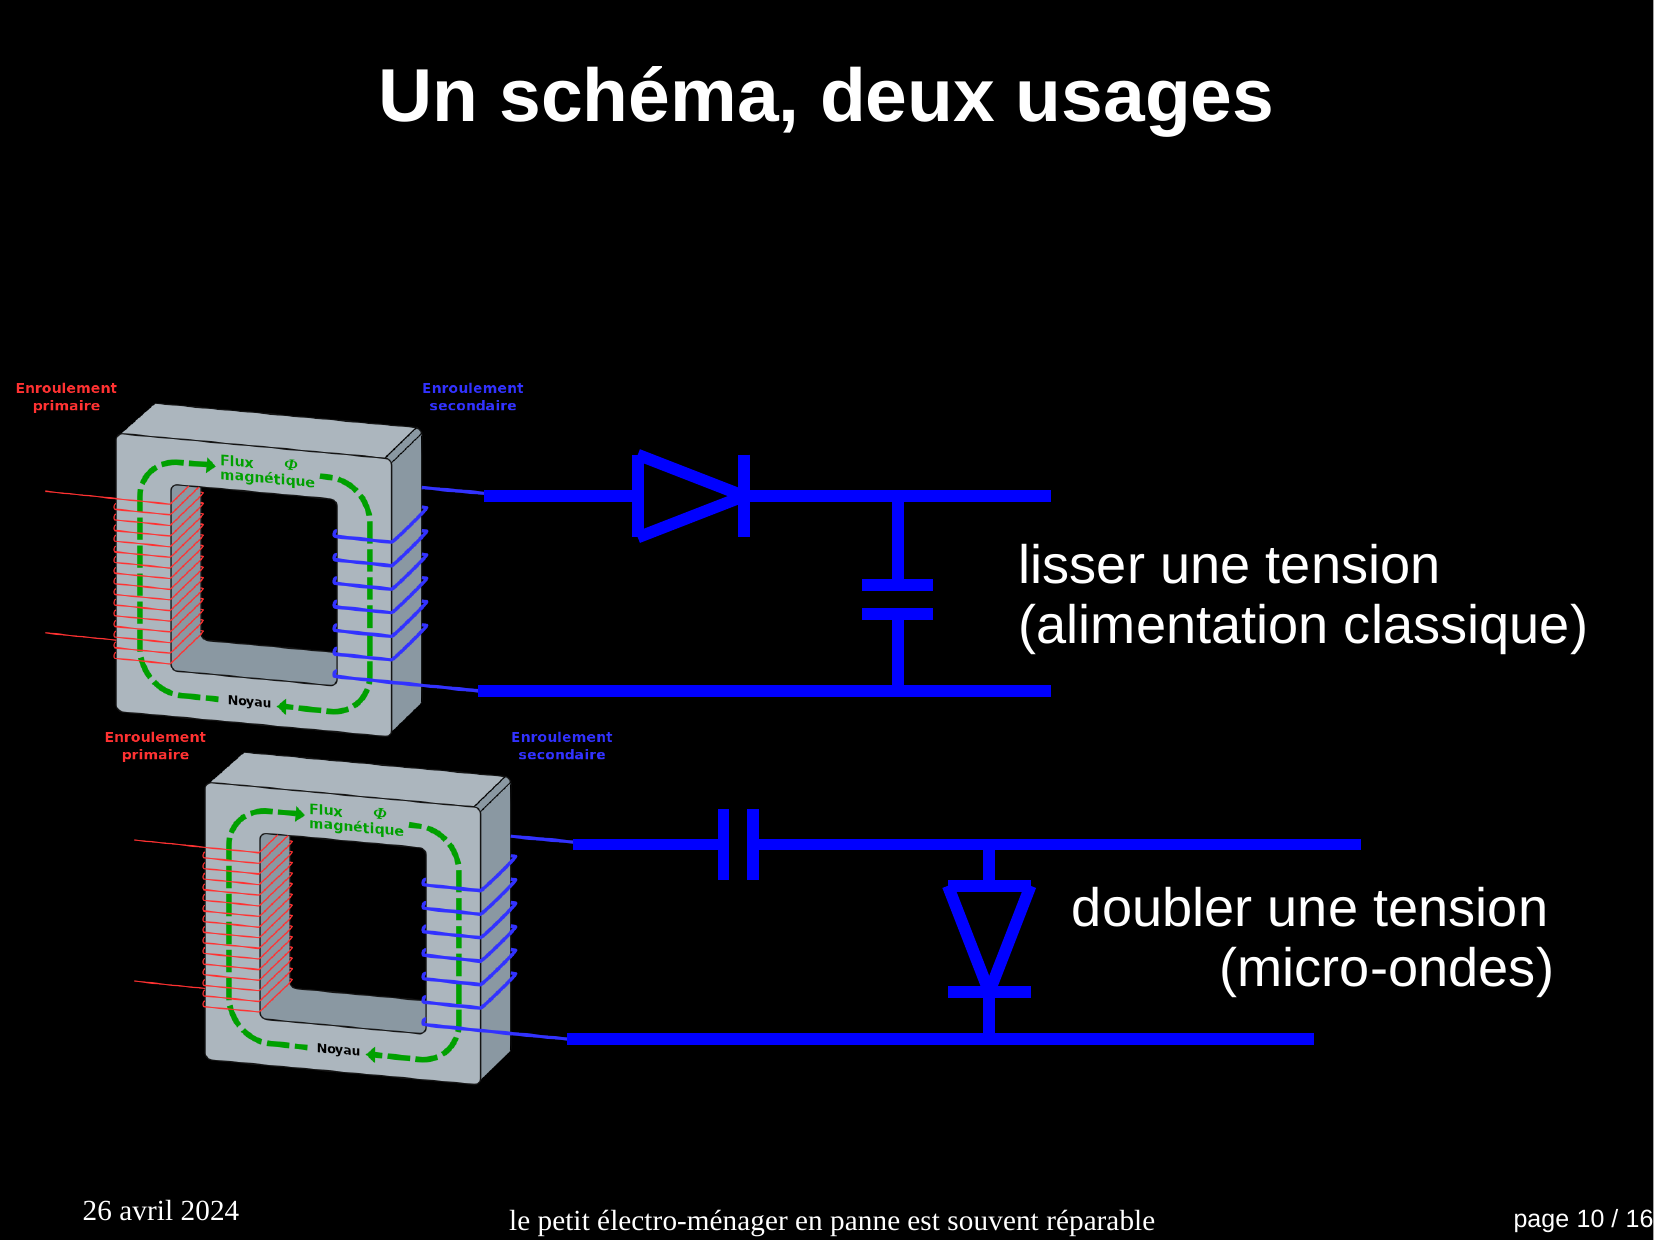

# Un schéma, deux usages
lisser une tension
(alimentation classique)
doubler une tension
		(micro-ondes)